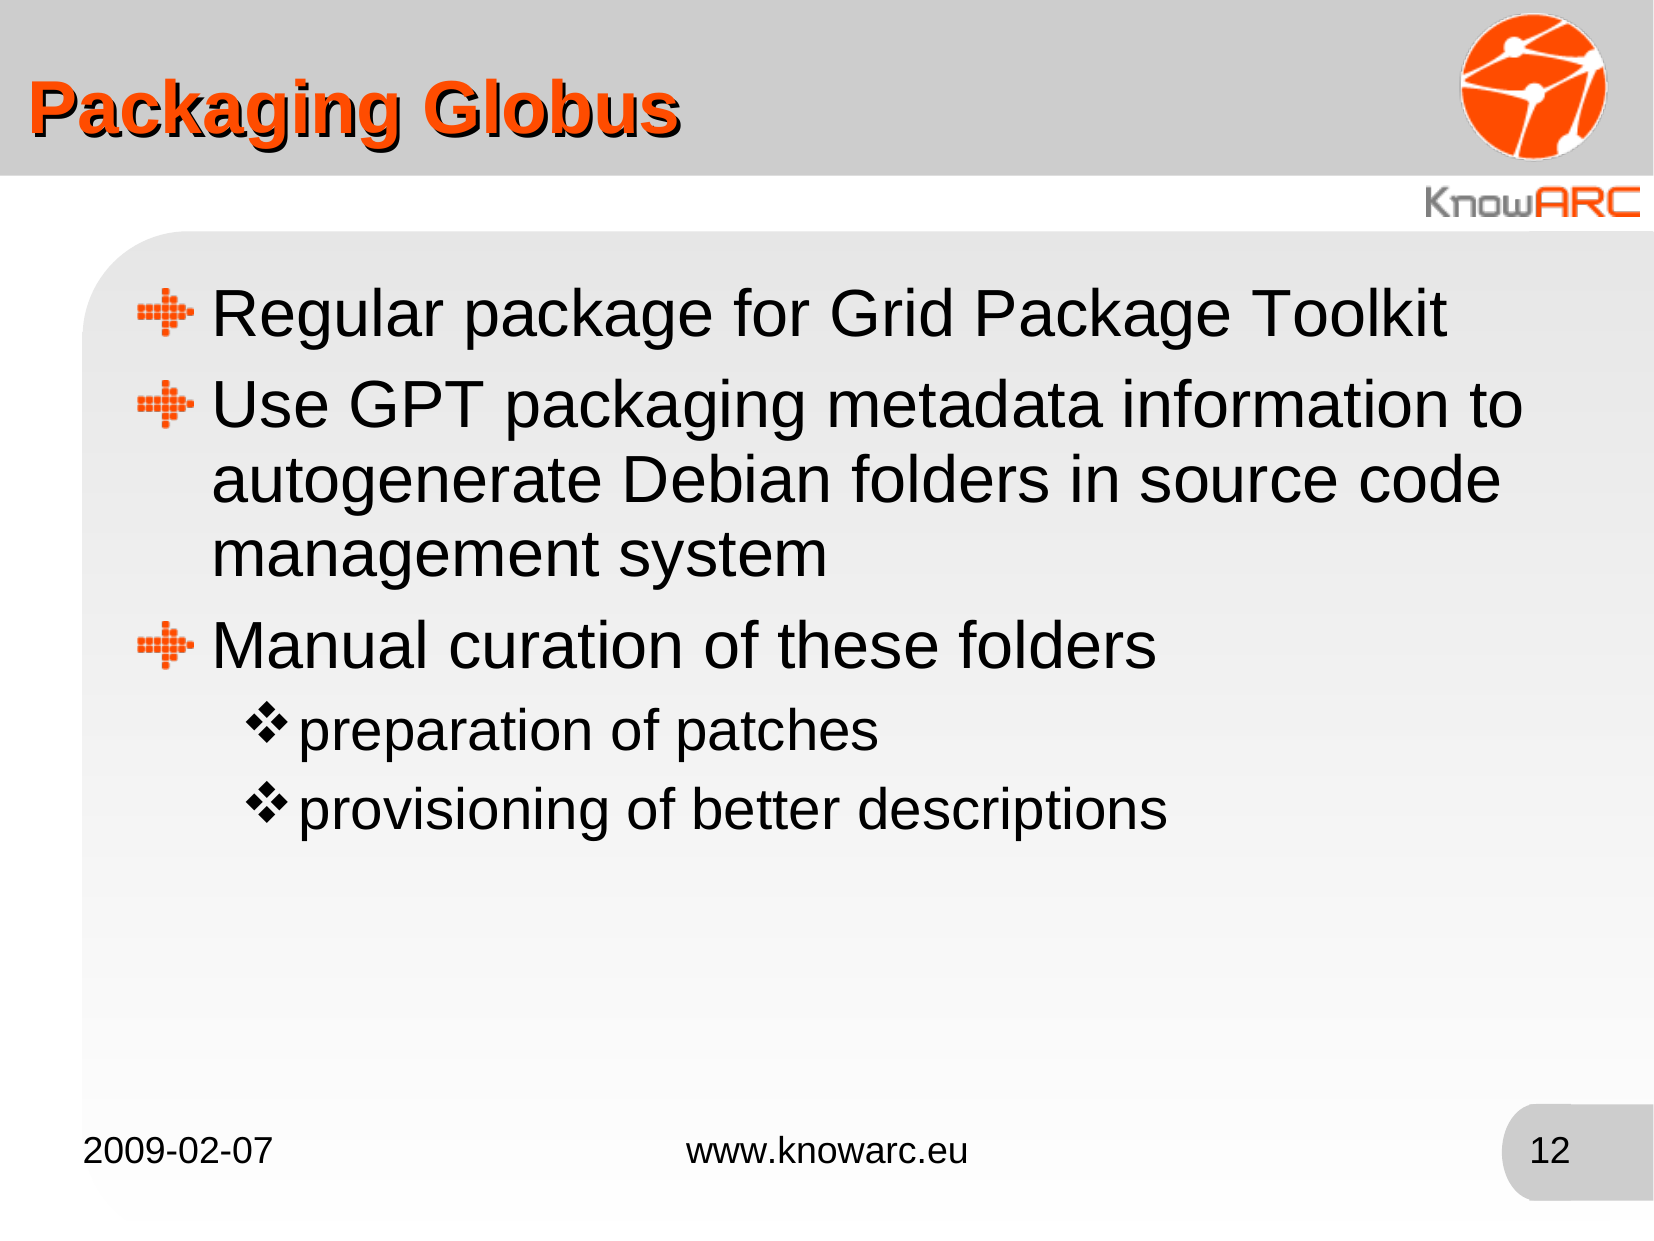

# Packaging Globus
Regular package for Grid Package Toolkit
Use GPT packaging metadata information to autogenerate Debian folders in source code management system
Manual curation of these folders
preparation of patches
provisioning of better descriptions
2009-02-07
www.knowarc.eu
12